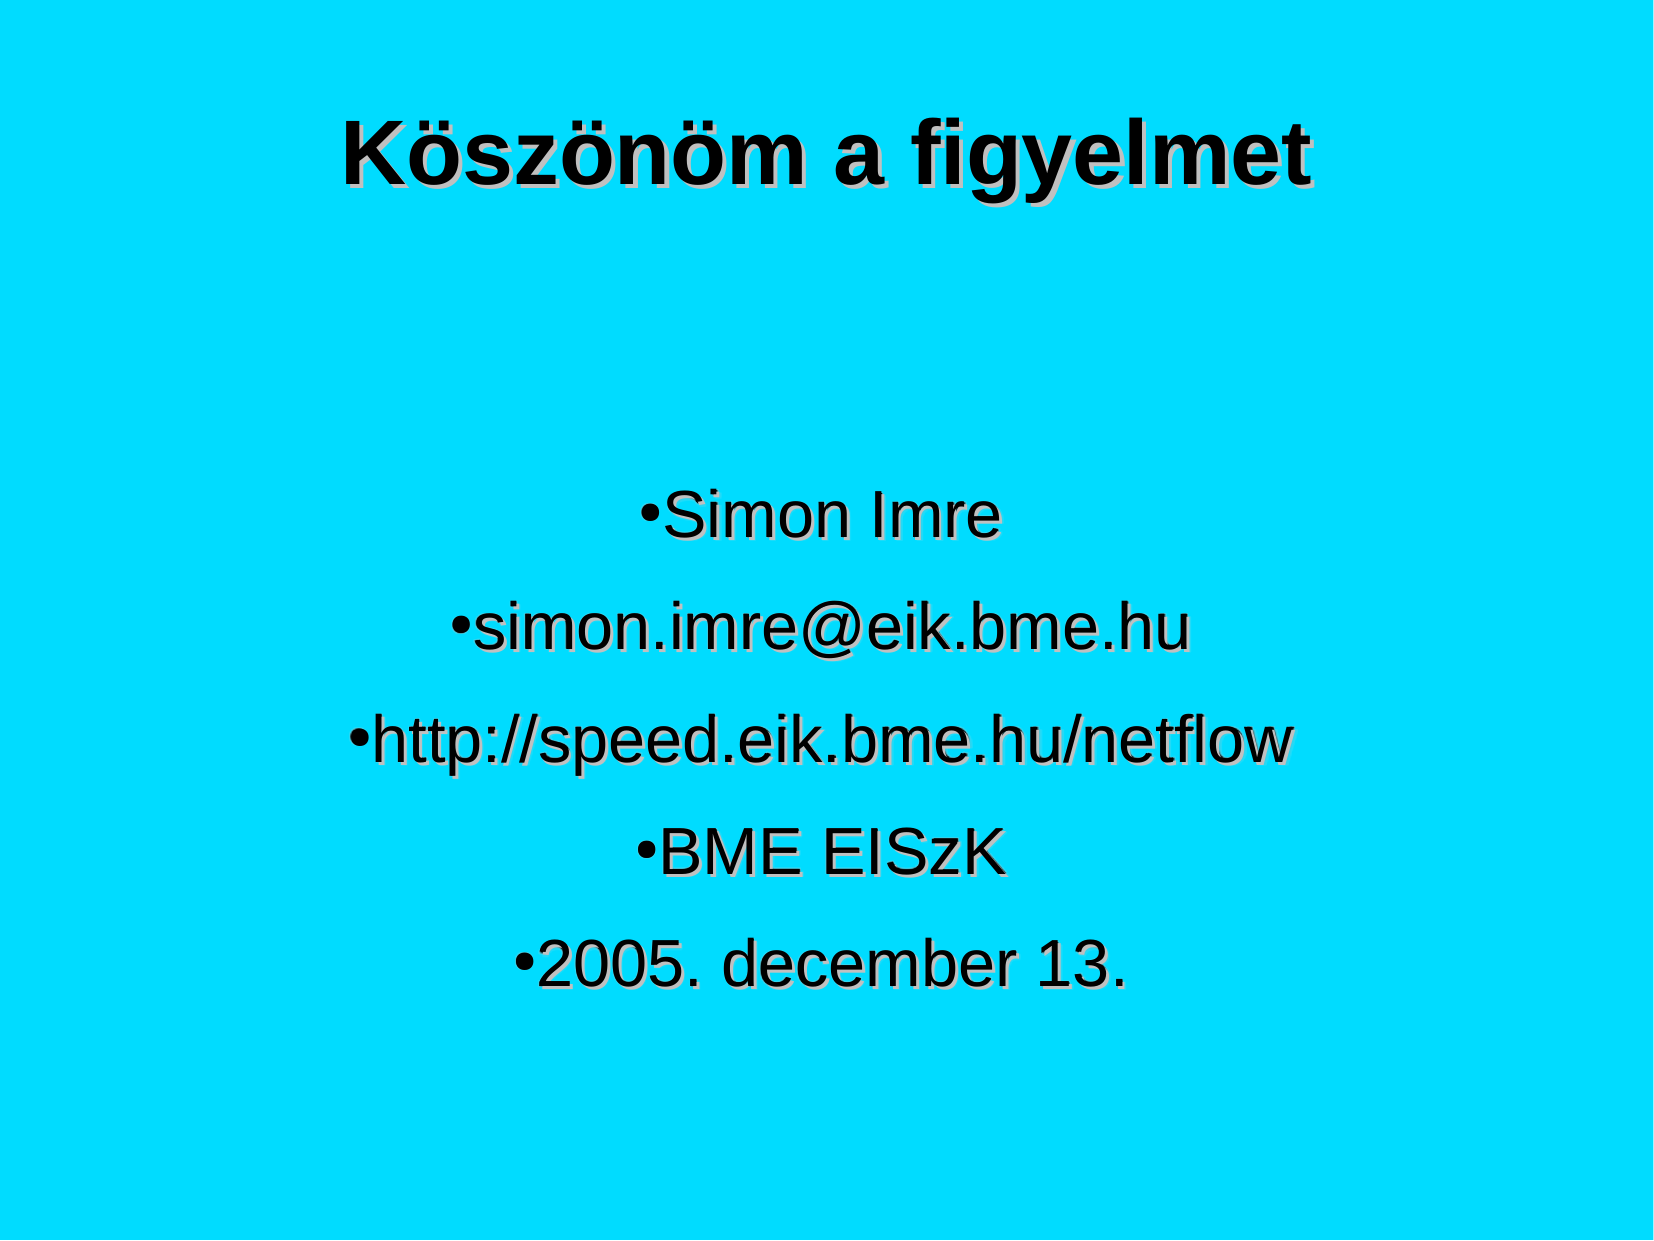

# Köszönöm a figyelmet
Simon Imre
simon.imre@eik.bme.hu
http://speed.eik.bme.hu/netflow
BME EISzK
2005. december 13.